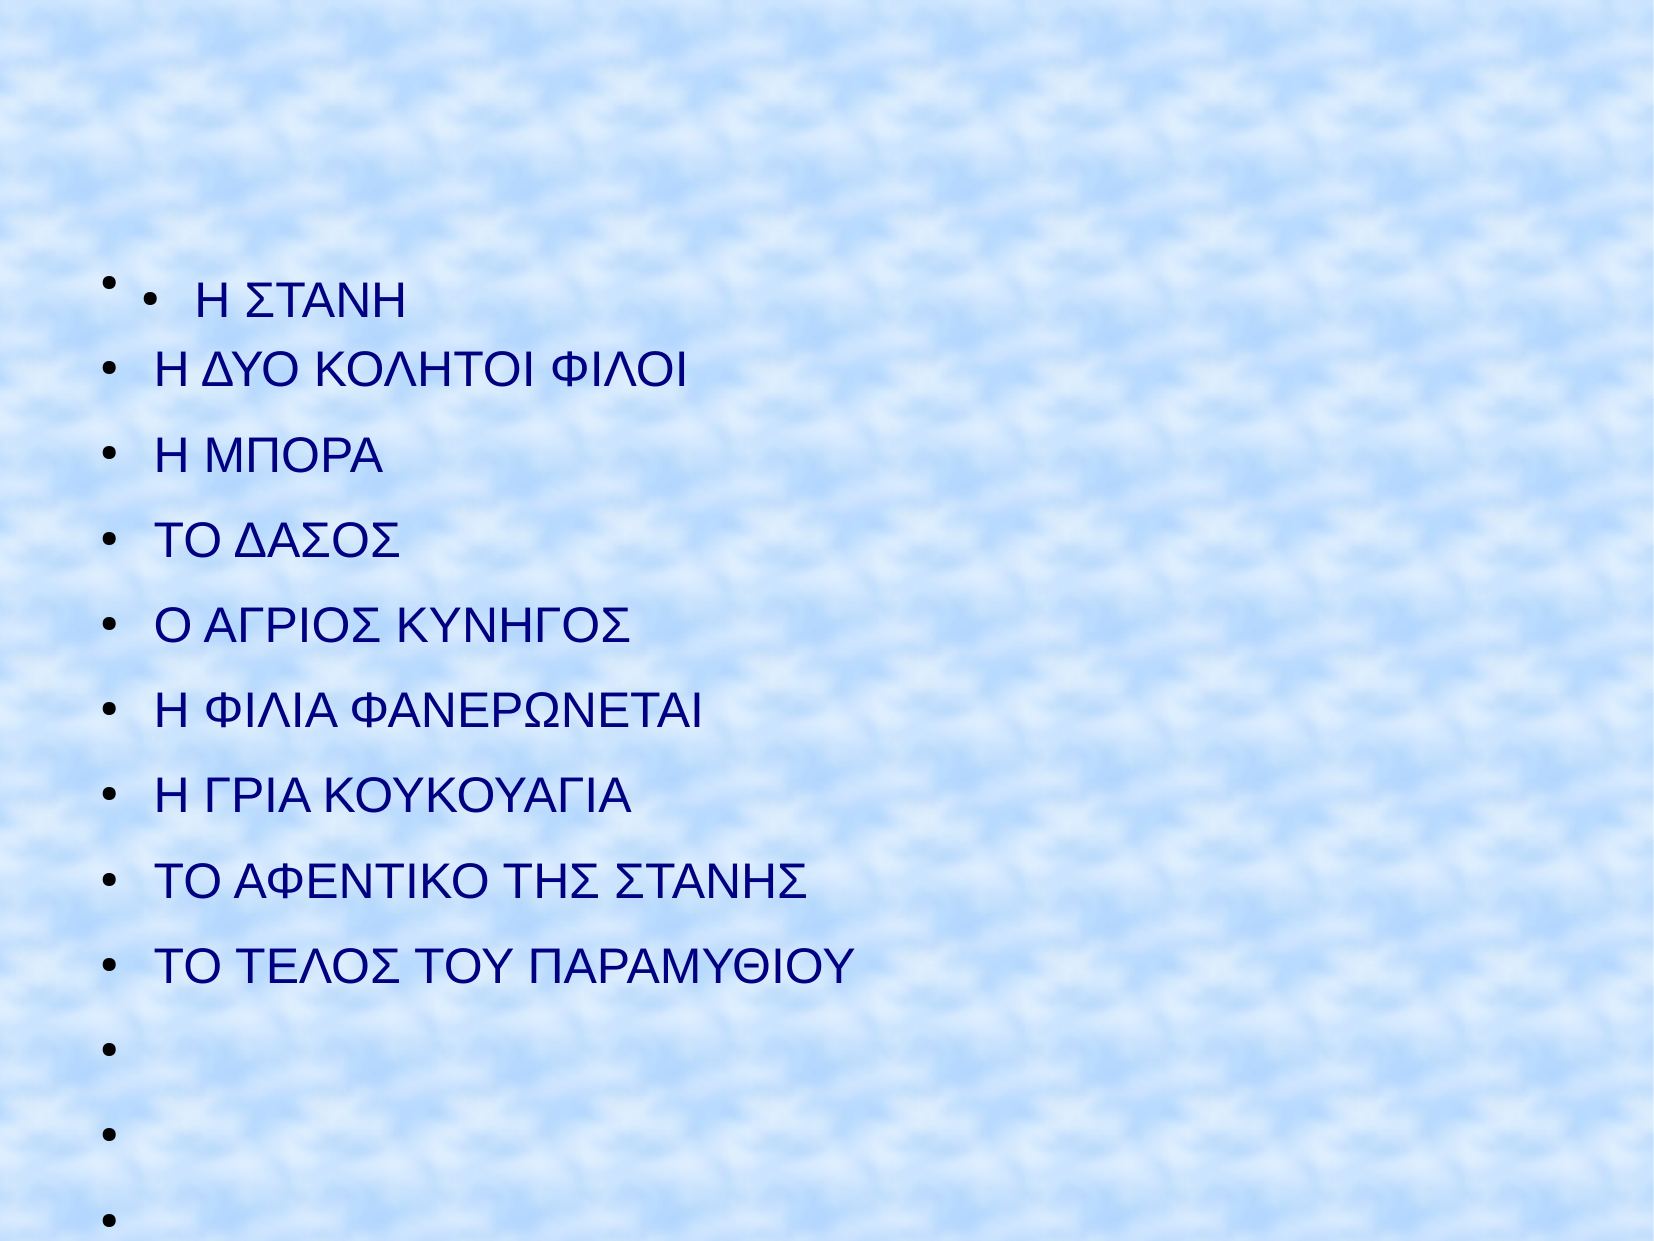

#
Η ΔΥΟ ΚΟΛΗΤΟΙ ΦΙΛΟΙ
Η ΜΠΟΡΑ
ΤΟ ΔΑΣΟΣ
Ο ΑΓΡΙΟΣ ΚΥΝΗΓΟΣ
Η ΦΙΛΙΑ ΦΑΝΕΡΩΝΕΤΑI
Η ΓΡΙΑ ΚΟΥΚΟΥΑΓΙΑ
ΤΟ ΑΦΕΝΤΙΚΟ ΤΗΣ ΣΤΑΝΗΣ
ΤΟ ΤΕΛΟΣ ΤΟΥ ΠΑΡΑΜΥΘΙΟΥ
Η ΣΤΑΝΗ